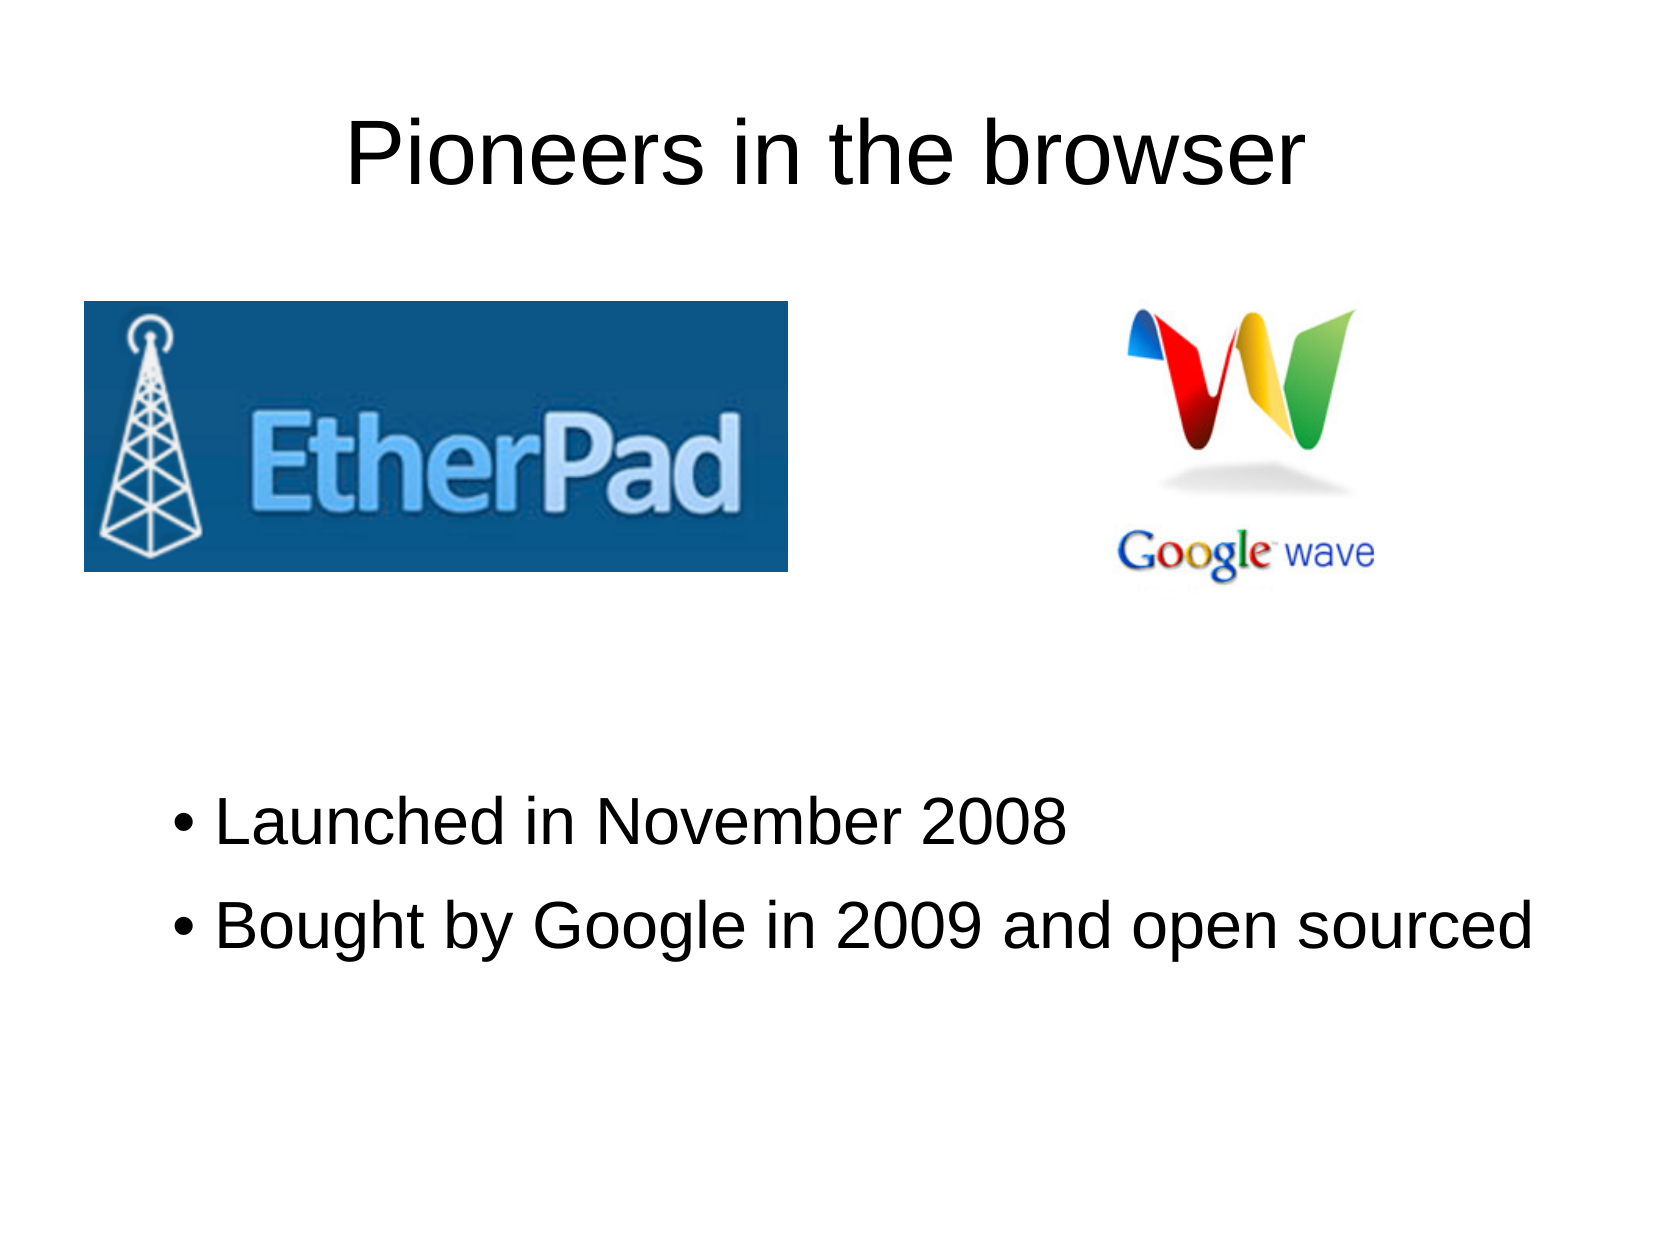

Pioneers in the browser
• Launched in November 2008
• Bought by Google in 2009 and open sourced